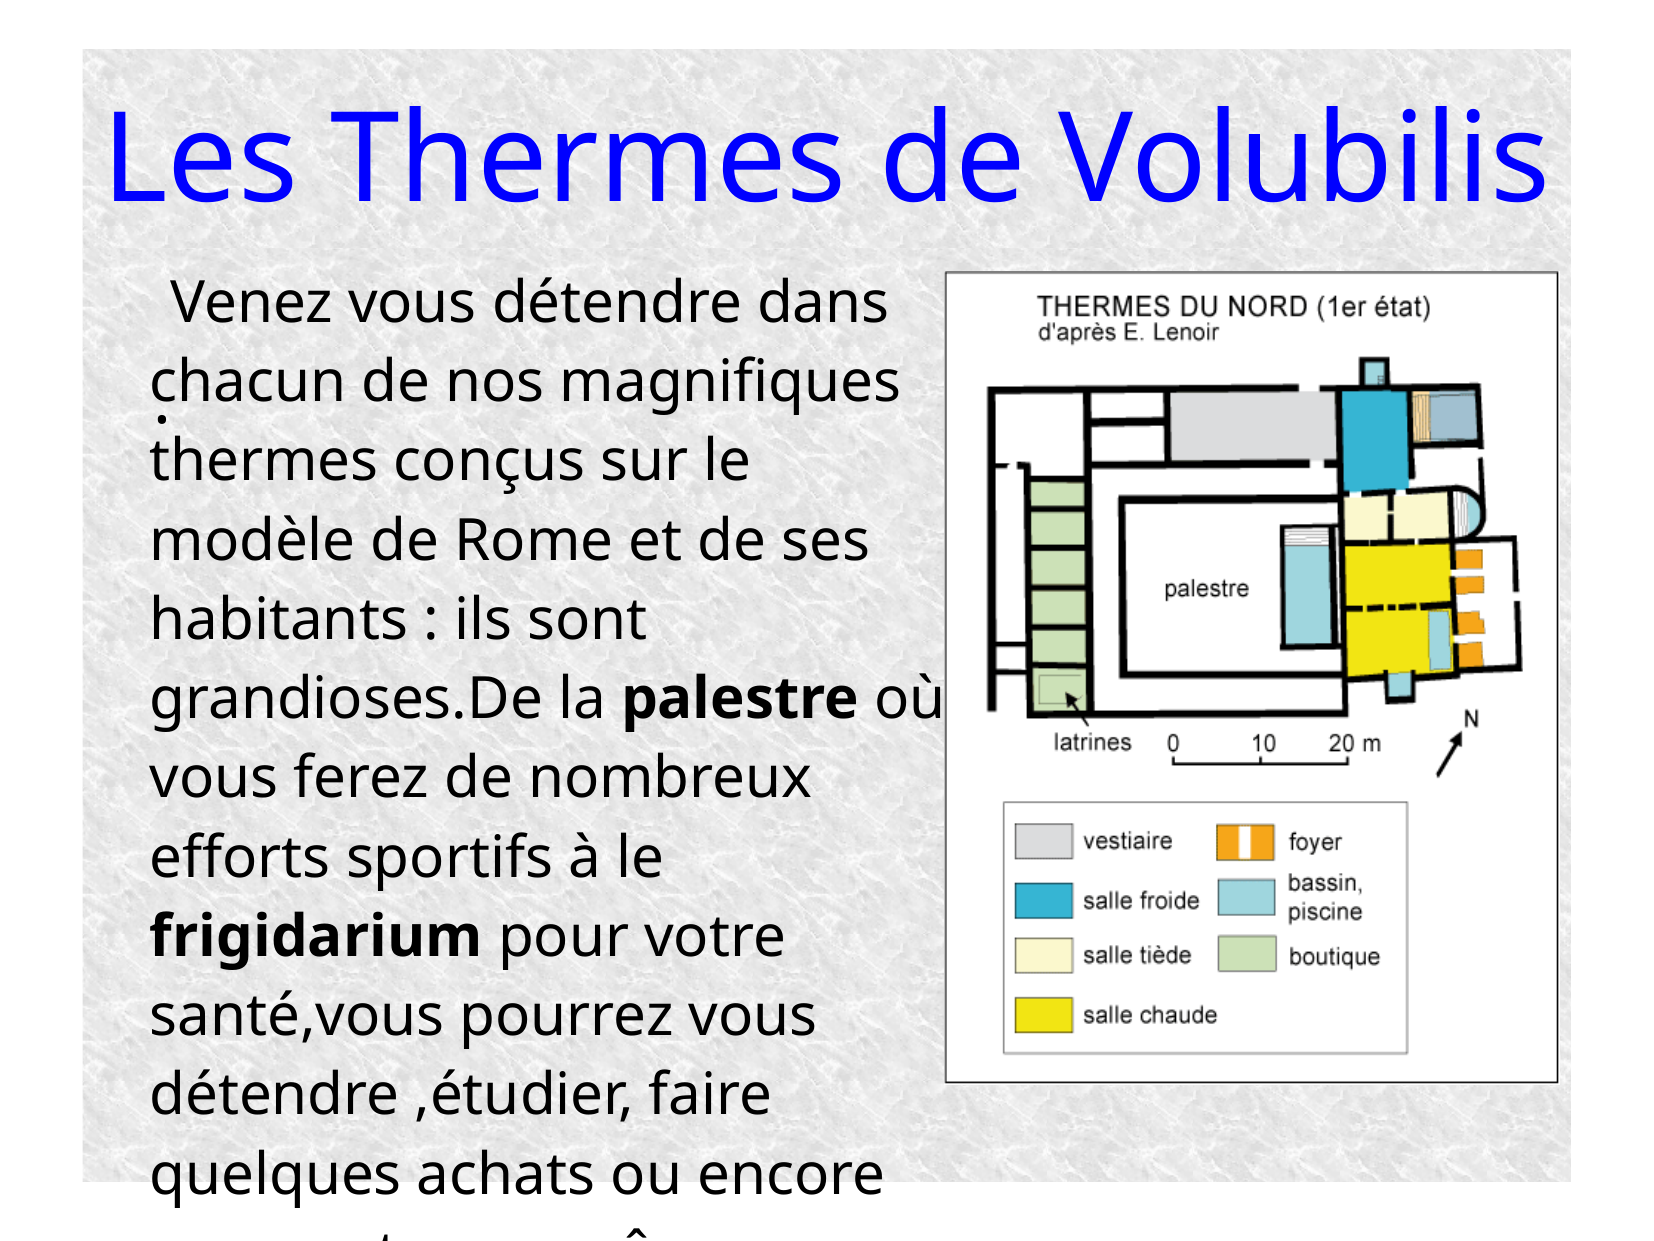

# Les Thermes de Volubilis
.
| Venez vous détendre dans chacun de nos magnifiques thermes conçus sur le modèle de Rome et de ses habitants : ils sont grandioses.De la palestre où vous ferez de nombreux efforts sportifs à le frigidarium pour votre santé,vous pourrez vous détendre ,étudier, faire quelques achats ou encore vous restaurer grâce aux nombreux snacks,boutiques, bibliothèques etc... En resortant de nos thermes vous serez « Mens sana in corpore sano » | |
| --- | --- |